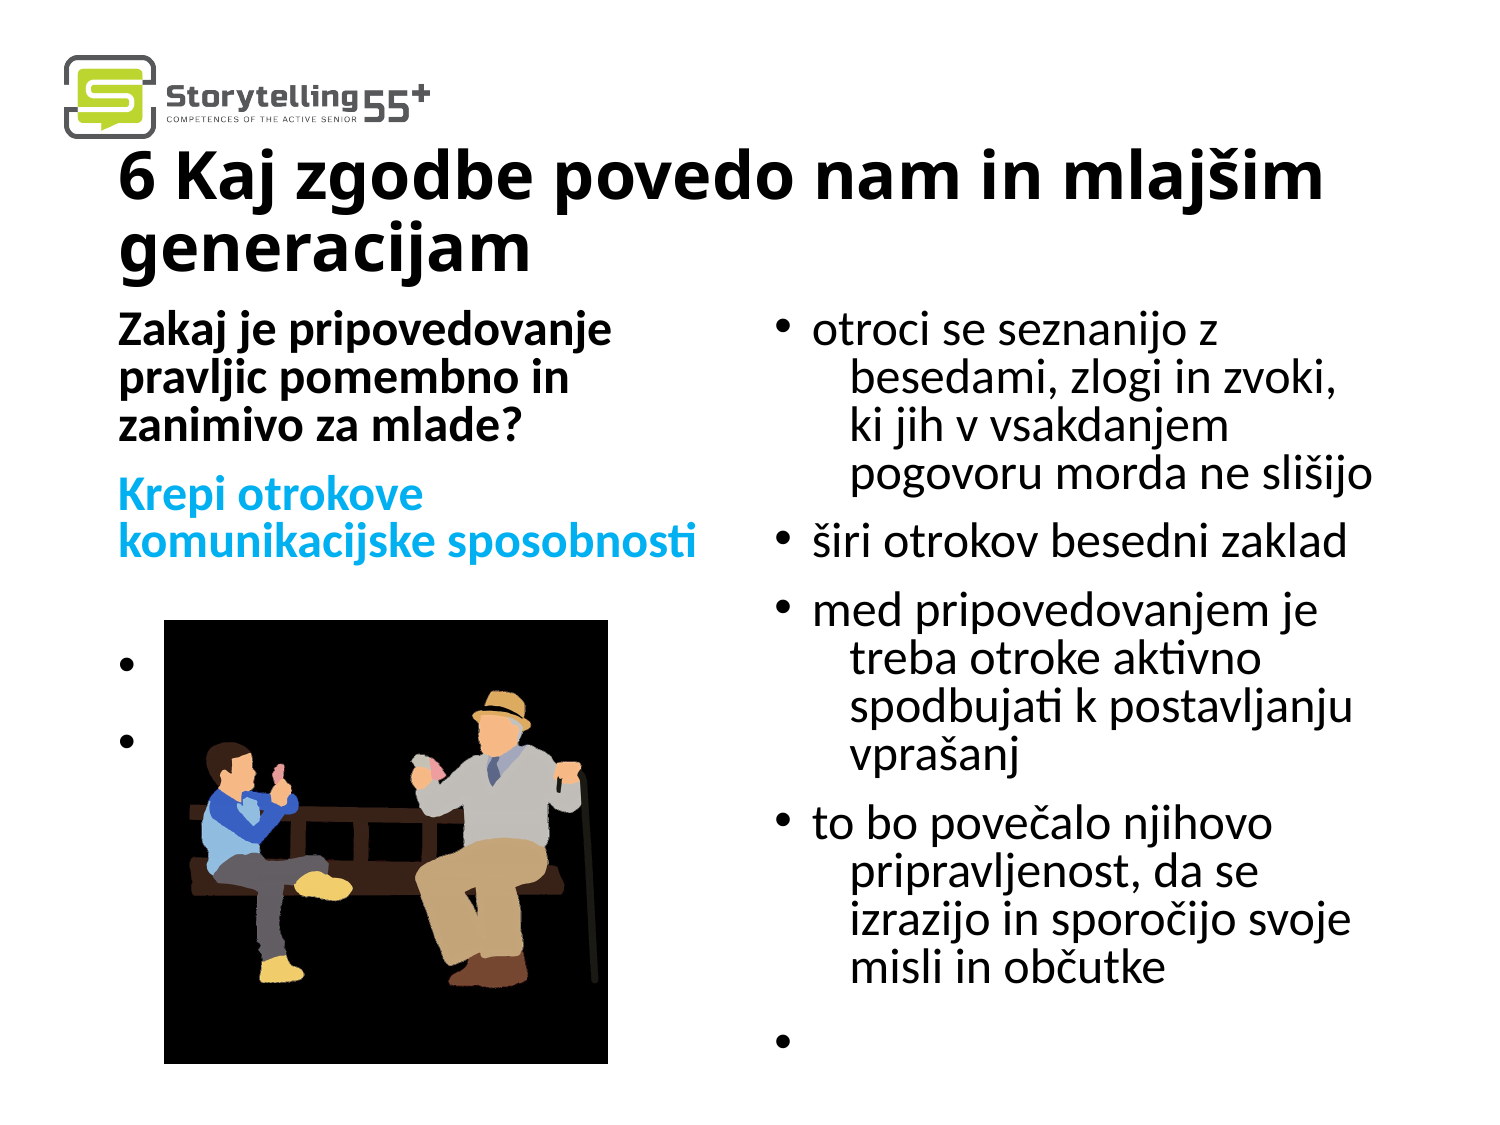

# 6 Kaj zgodbe povedo nam in mlajšim generacijam
Zakaj je pripovedovanje pravljic pomembno in zanimivo za mlade?
Krepi otrokove komunikacijske sposobnosti
otroci se seznanijo z besedami, zlogi in zvoki, ki jih v vsakdanjem pogovoru morda ne slišijo
širi otrokov besedni zaklad
med pripovedovanjem je treba otroke aktivno spodbujati k postavljanju vprašanj
to bo povečalo njihovo pripravljenost, da se izrazijo in sporočijo svoje misli in občutke